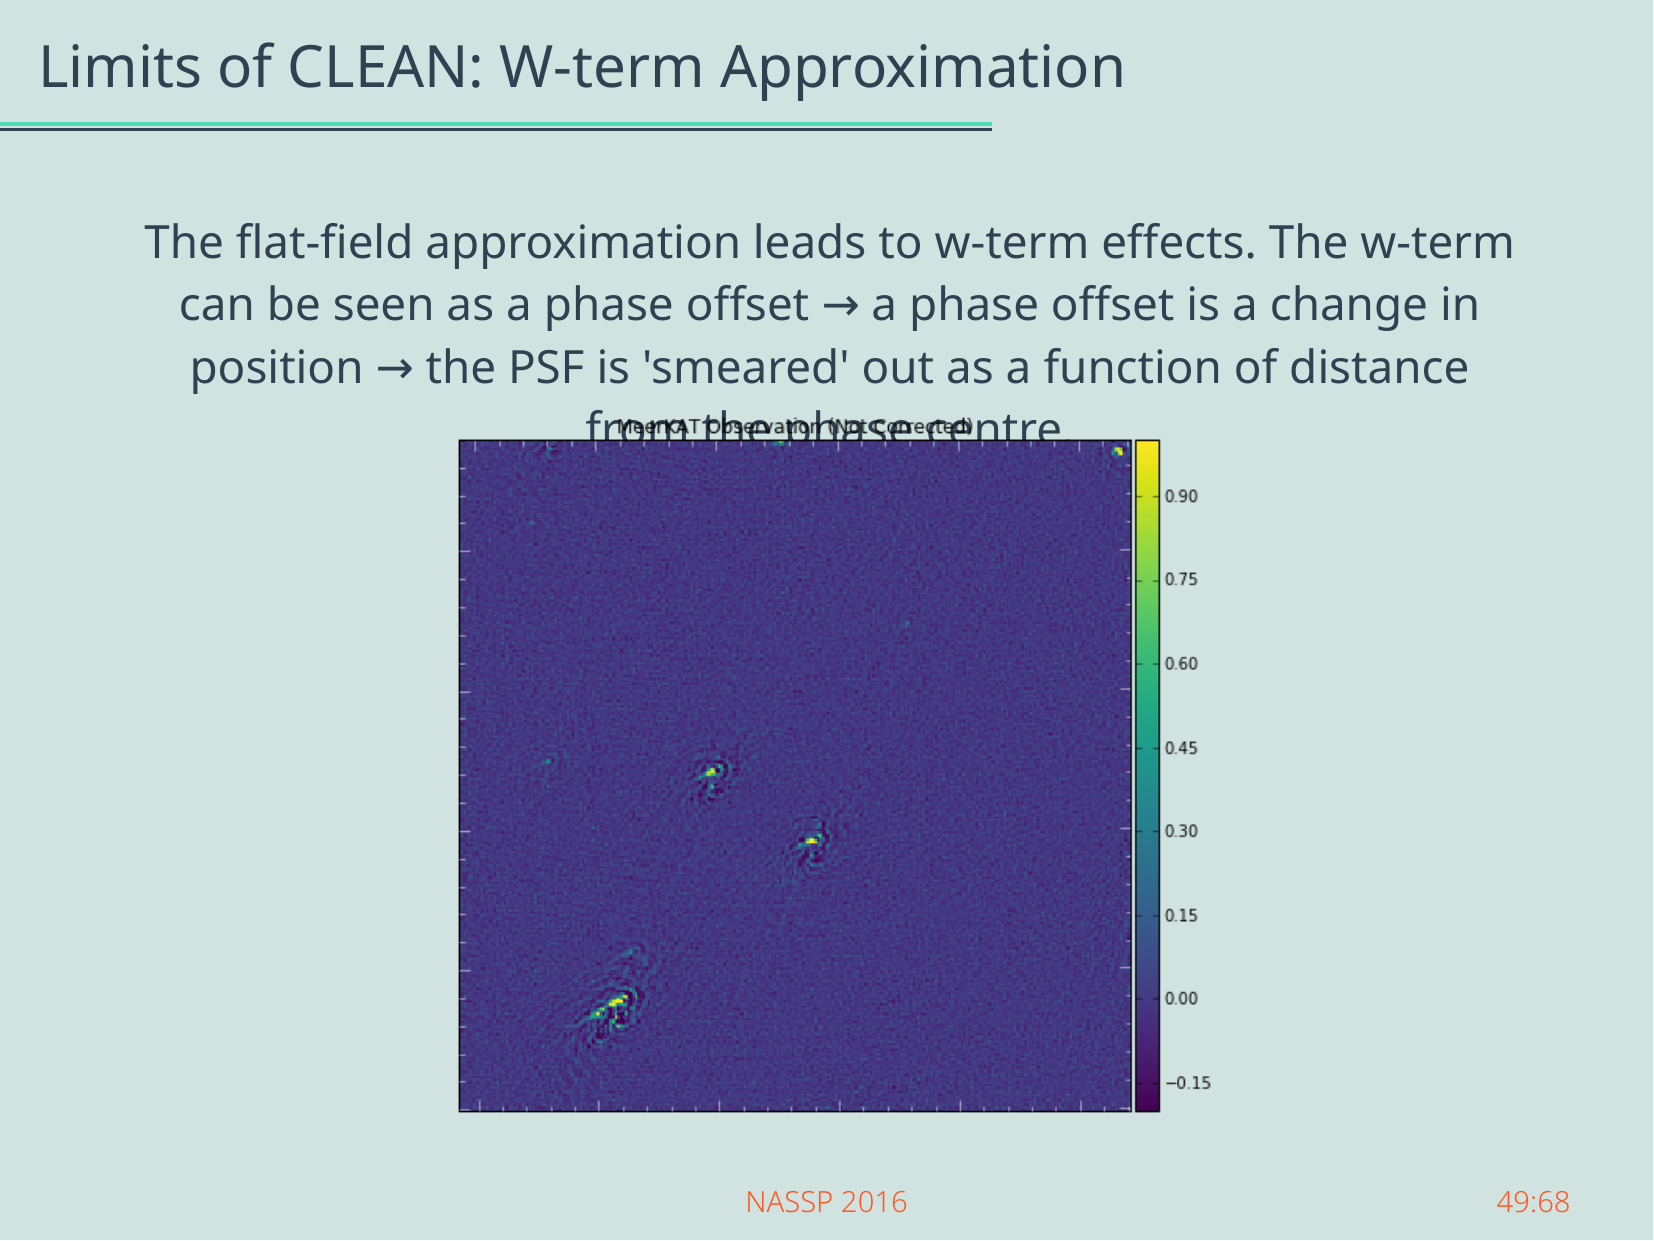

Limits of CLEAN: W-term Approximation
The flat-field approximation leads to w-term effects. The w-term can be seen as a phase offset → a phase offset is a change in position → the PSF is 'smeared' out as a function of distance from the phase centre.
NASSP 2016
49